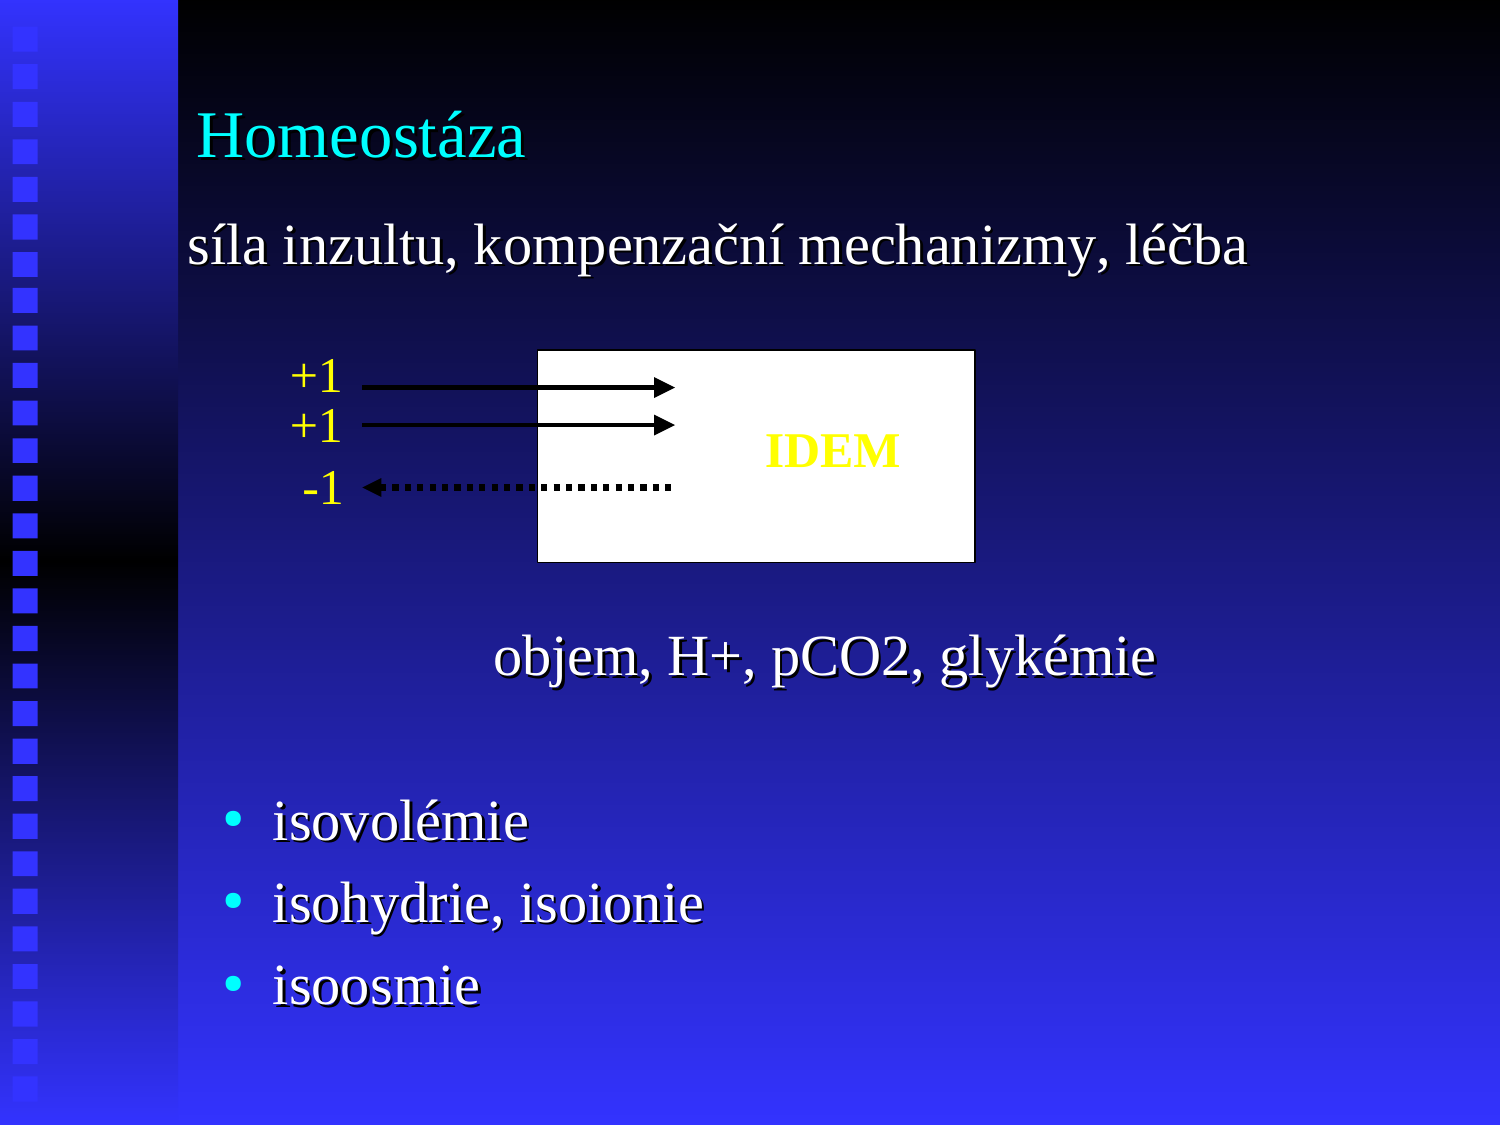

# Homeostáza
síla inzultu, kompenzační mechanizmy, léčba
objem, H+, pCO2, glykémie
 isovolémie
 isohydrie, isoionie
 isoosmie
+1
+1
IDEM
-1